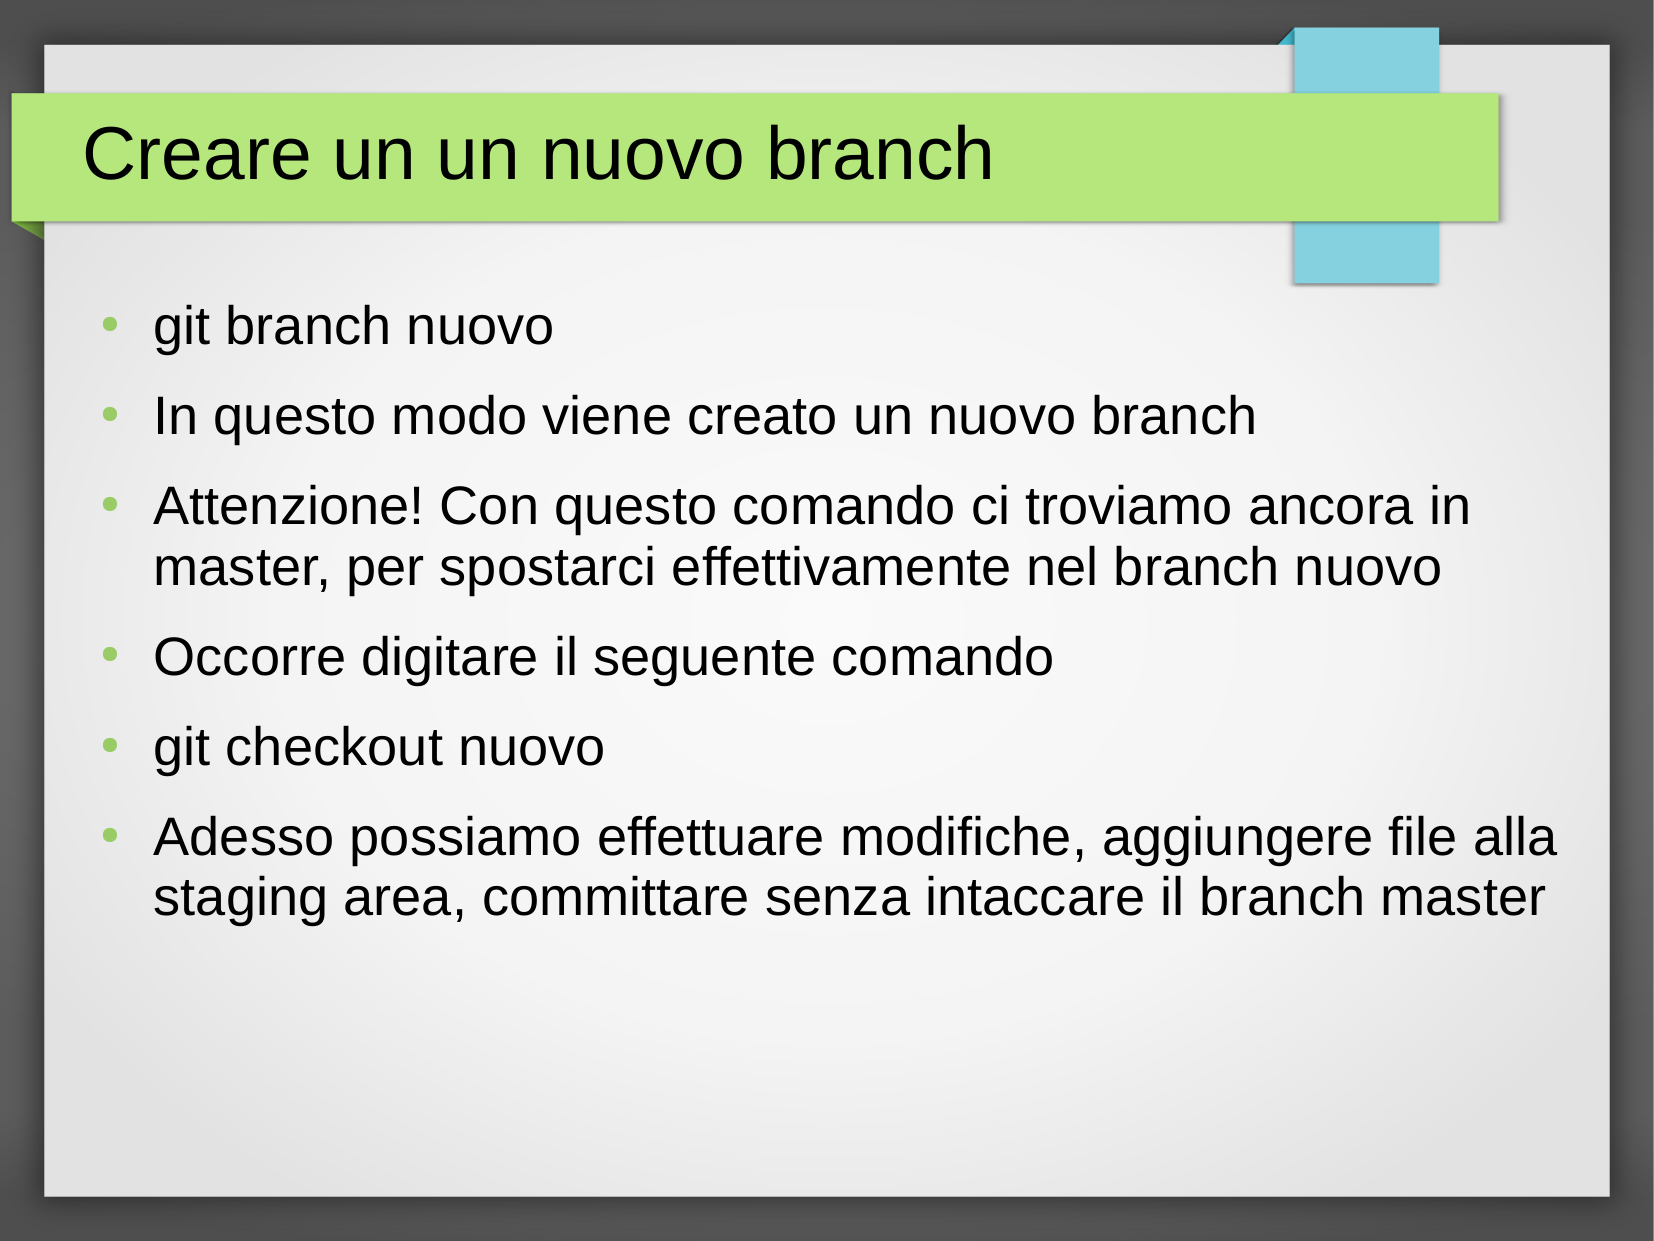

# Creare un un nuovo branch
git branch nuovo
In questo modo viene creato un nuovo branch
Attenzione! Con questo comando ci troviamo ancora in master, per spostarci effettivamente nel branch nuovo
Occorre digitare il seguente comando
git checkout nuovo
Adesso possiamo effettuare modifiche, aggiungere file alla staging area, committare senza intaccare il branch master